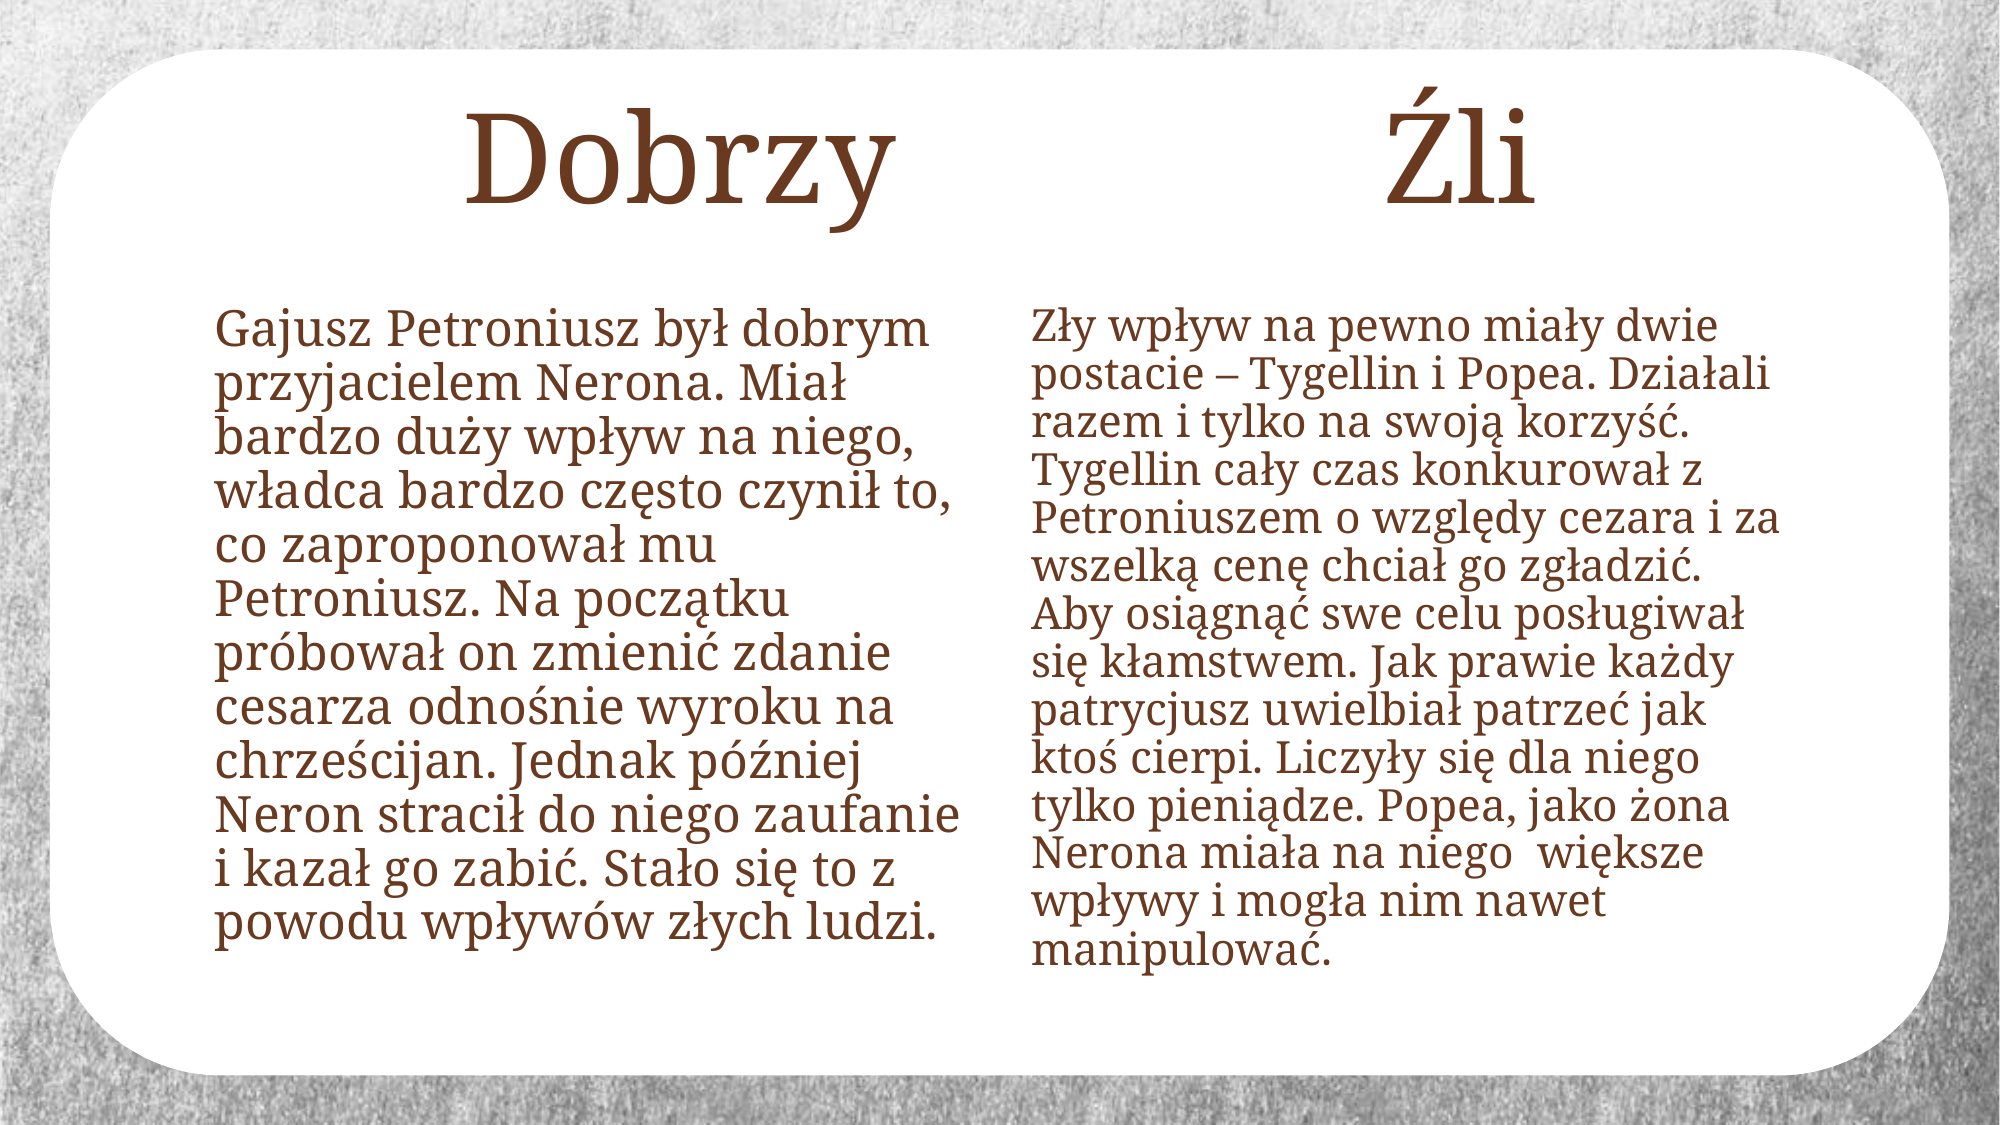

# Dobrzy Źli
Gajusz Petroniusz był dobrym przyjacielem Nerona. Miał bardzo duży wpływ na niego, władca bardzo często czynił to, co zaproponował mu Petroniusz. Na początku próbował on zmienić zdanie cesarza odnośnie wyroku na chrześcijan. Jednak później Neron stracił do niego zaufanie i kazał go zabić. Stało się to z powodu wpływów złych ludzi.
Zły wpływ na pewno miały dwie postacie – Tygellin i Popea. Działali razem i tylko na swoją korzyść. Tygellin cały czas konkurował z Petroniuszem o względy cezara i za wszelką cenę chciał go zgładzić. Aby osiągnąć swe celu posługiwał się kłamstwem. Jak prawie każdy patrycjusz uwielbiał patrzeć jak ktoś cierpi. Liczyły się dla niego tylko pieniądze. Popea, jako żona Nerona miała na niego większe wpływy i mogła nim nawet manipulować.